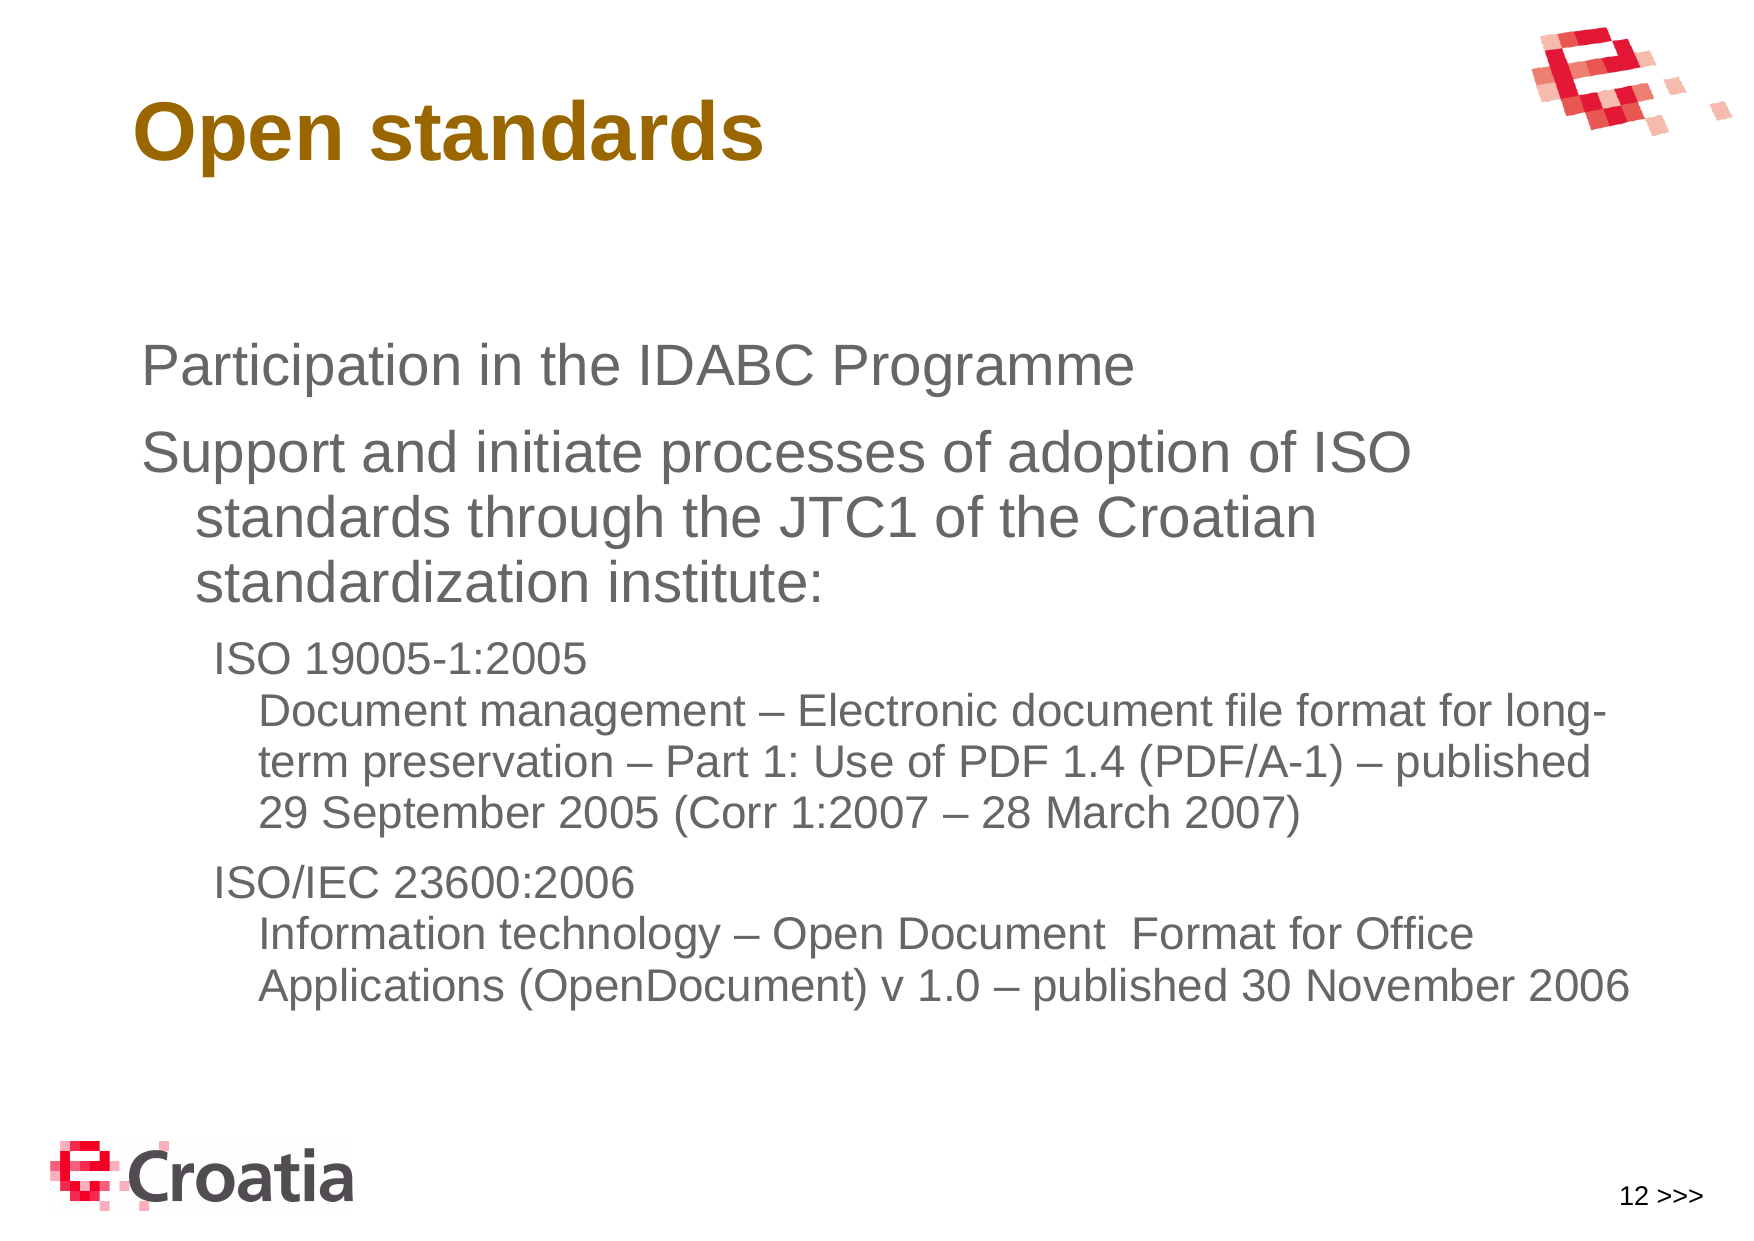

# Open standards
Participation in the IDABC Programme
Support and initiate processes of adoption of ISO standards through the JTC1 of the Croatian standardization institute:
ISO 19005-1:2005
Document management – Electronic document file format for long-term preservation – Part 1: Use of PDF 1.4 (PDF/A-1) – published 29 September 2005 (Corr 1:2007 – 28 March 2007)
ISO/IEC 23600:2006
Information technology – Open Document Format for Office Applications (OpenDocument) v 1.0 – published 30 November 2006